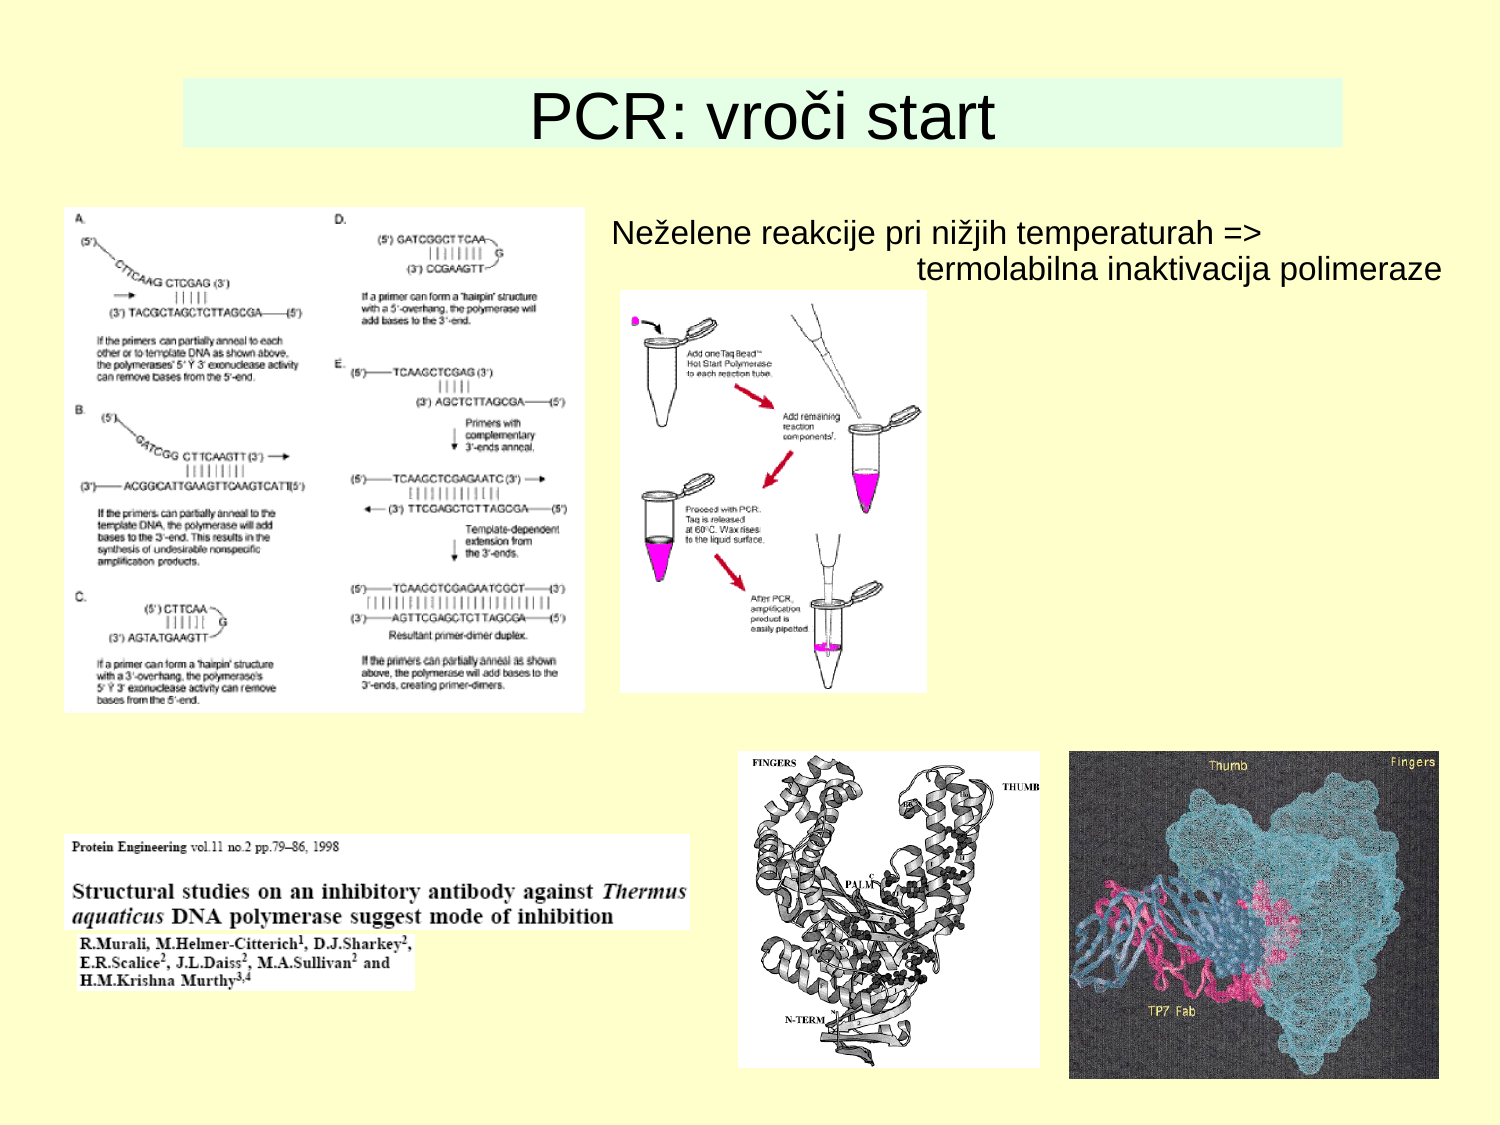

PCR: vroči start
Neželene reakcije pri nižjih temperaturah =>
 termolabilna inaktivacija polimeraze